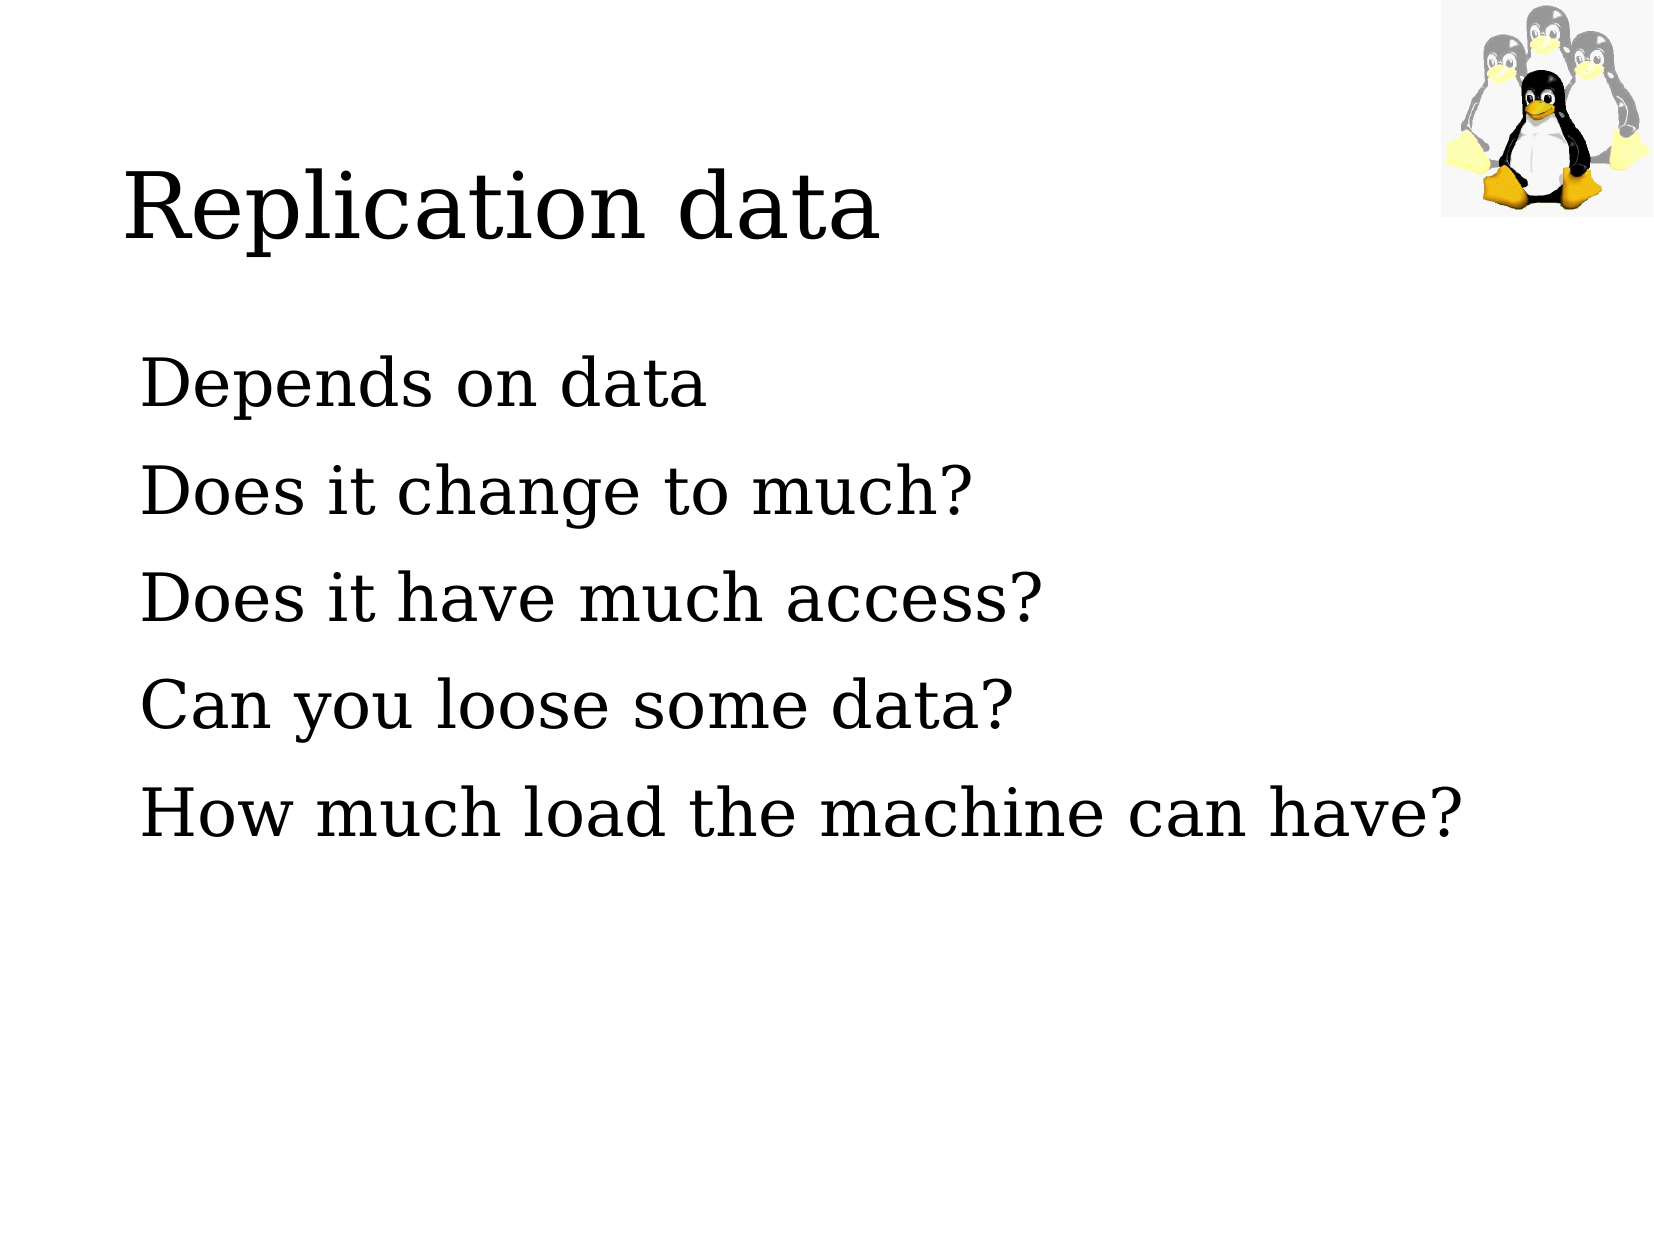

# Replication data
Depends on data
Does it change to much?
Does it have much access?
Can you loose some data?
How much load the machine can have?